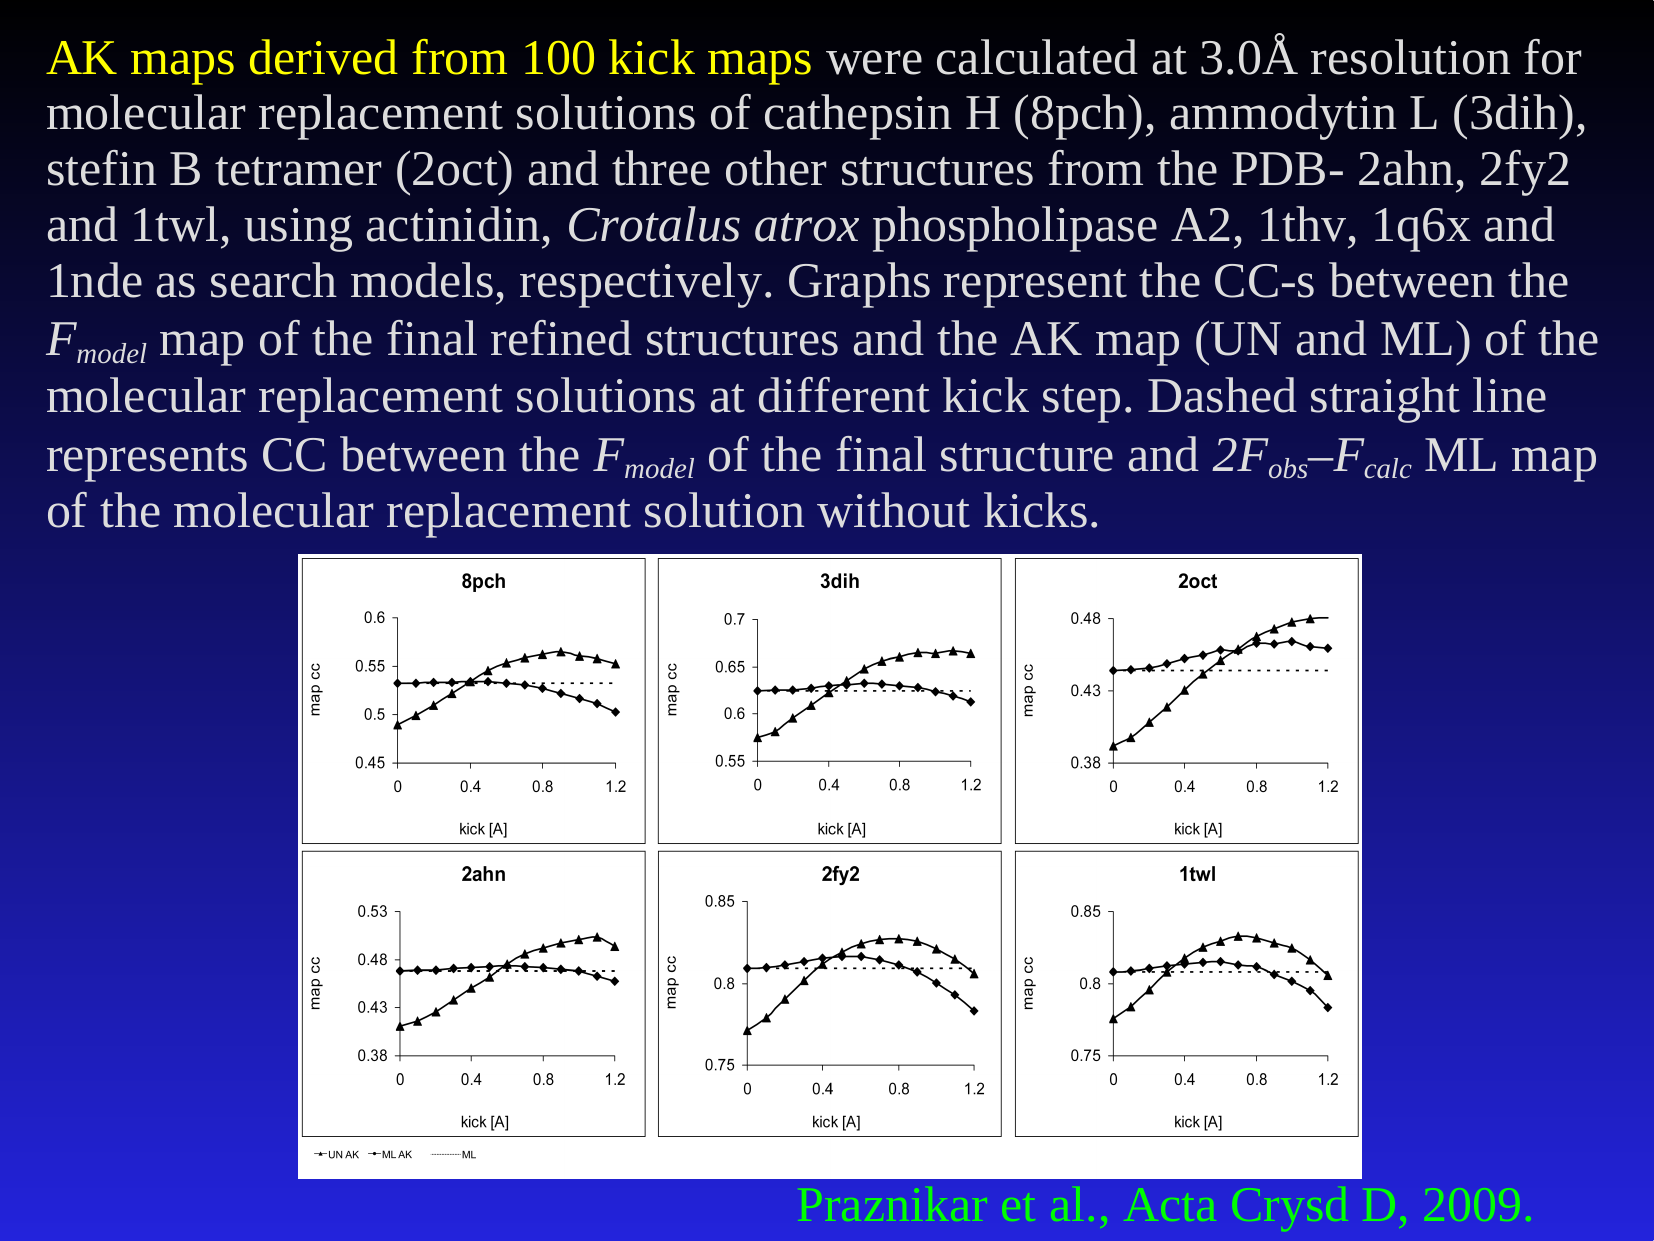

AK maps derived from 100 kick maps were calculated at 3.0Å resolution for molecular replacement solutions of cathepsin H (8pch), ammodytin L (3dih), stefin B tetramer (2oct) and three other structures from the PDB- 2ahn, 2fy2 and 1twl, using actinidin, Crotalus atrox phospholipase A2, 1thv, 1q6x and 1nde as search models, respectively. Graphs represent the CC-s between the Fmodel map of the final refined structures and the AK map (UN and ML) of the molecular replacement solutions at different kick step. Dashed straight line represents CC between the Fmodel of the final structure and 2Fobs–Fcalc ML map of the molecular replacement solution without kicks.
Praznikar et al., Acta Crysd D, 2009.